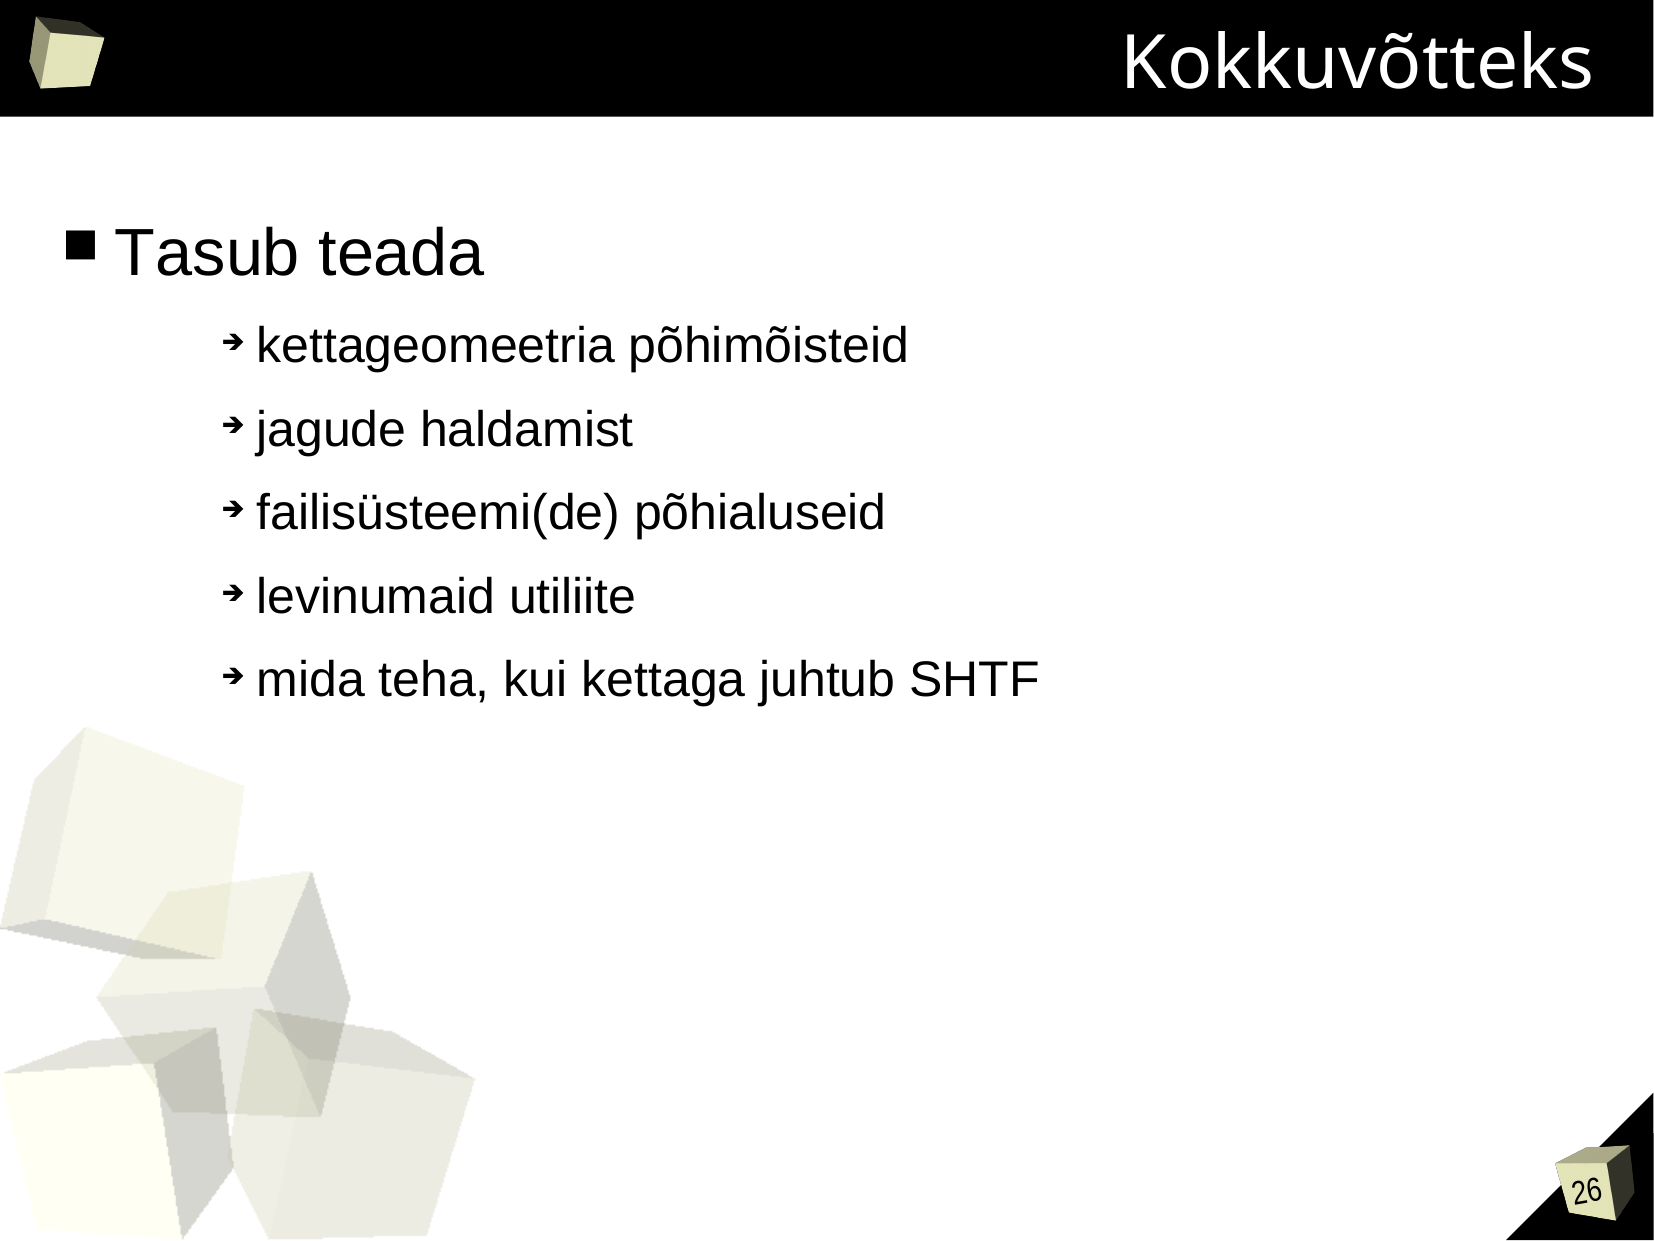

# Kokkuvõtteks
Tasub teada
kettageomeetria põhimõisteid
jagude haldamist
failisüsteemi(de) põhialuseid
levinumaid utiliite
mida teha, kui kettaga juhtub SHTF